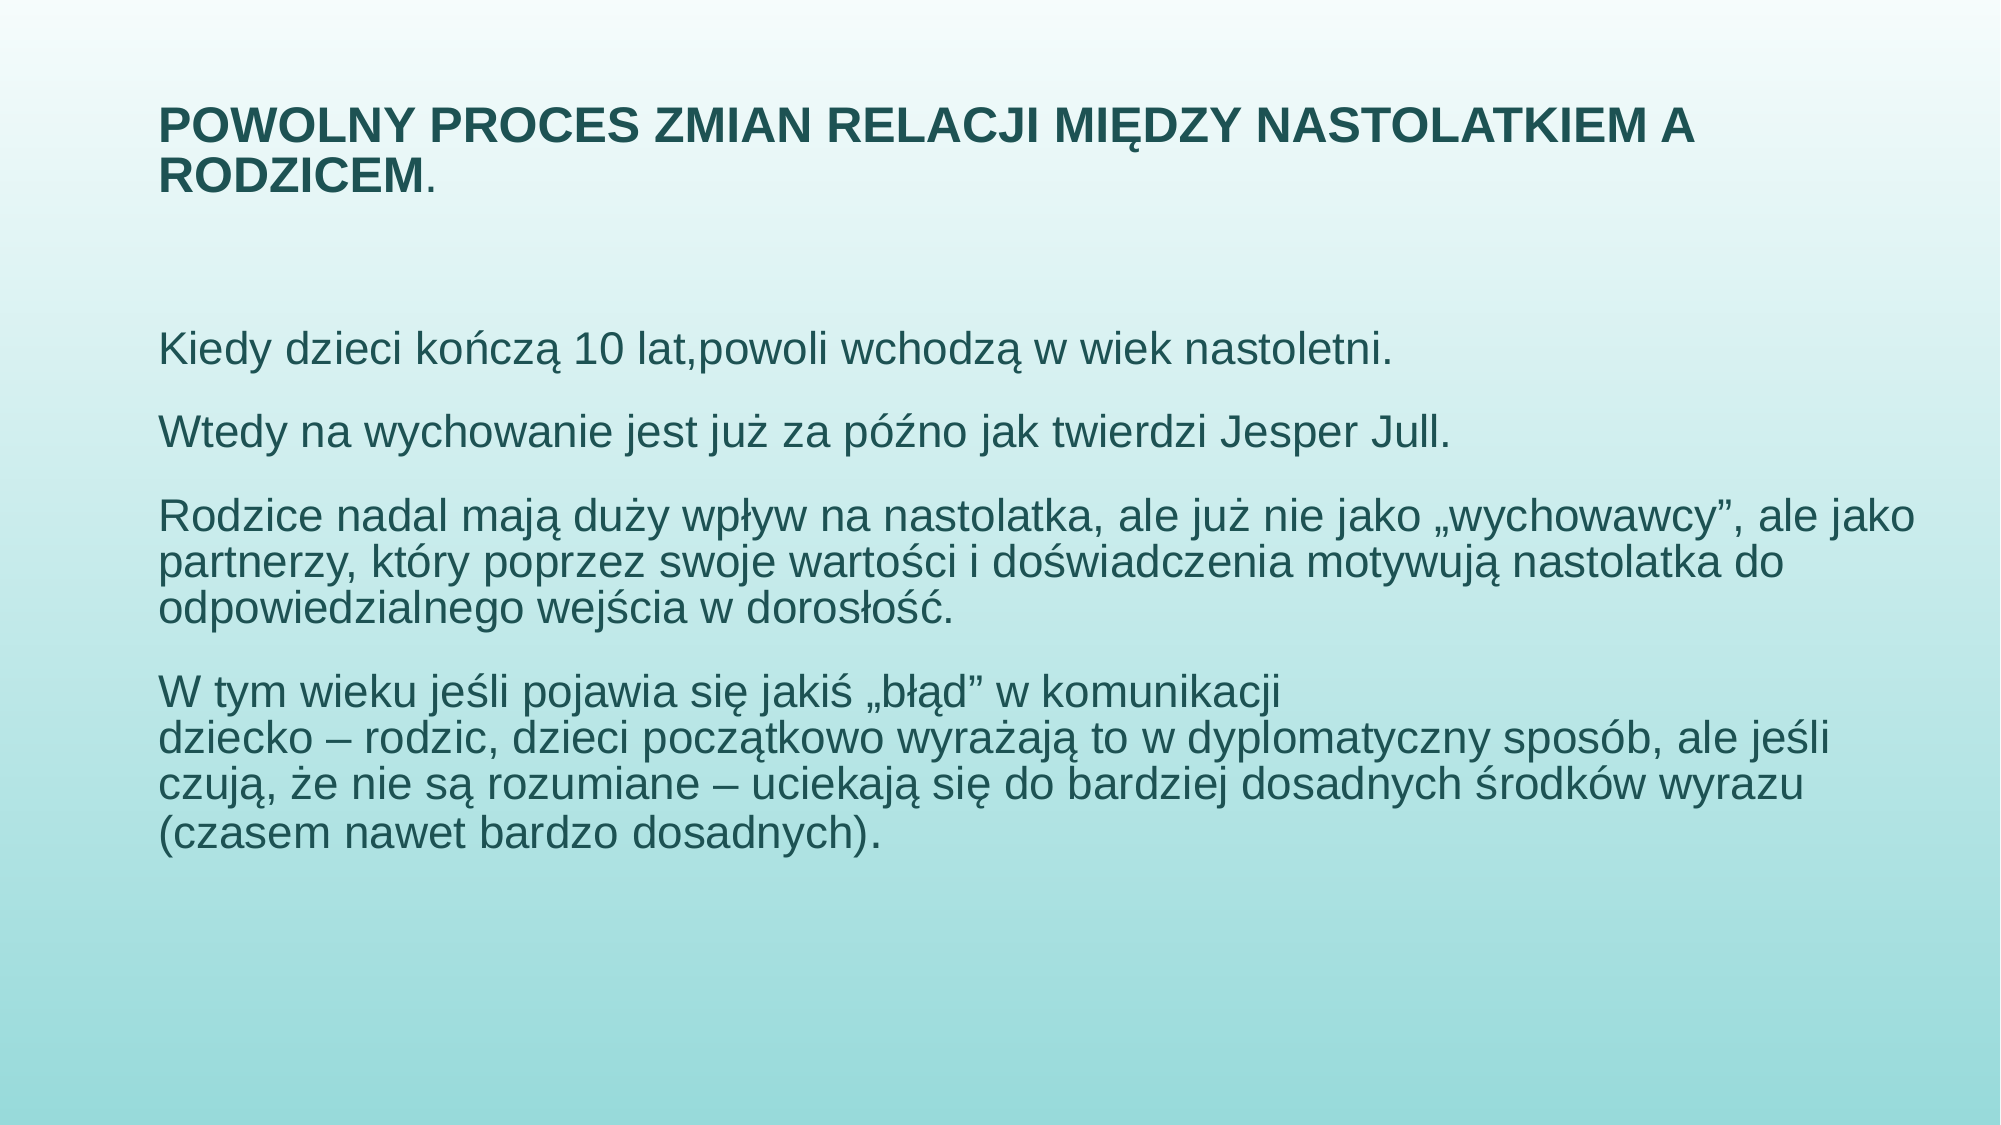

# POWOLNY PROCES ZMIAN RELACJI MIĘDZY NASTOLATKIEM A RODZICEM.
Kiedy dzieci kończą 10 lat,powoli wchodzą w wiek nastoletni.
Wtedy na wychowanie jest już za późno jak twierdzi Jesper Jull.
Rodzice nadal mają duży wpływ na nastolatka, ale już nie jako „wychowawcy”, ale jako partnerzy, który poprzez swoje wartości i doświadczenia motywują nastolatka do odpowiedzialnego wejścia w dorosłość.
W tym wieku jeśli pojawia się jakiś „błąd” w komunikacji
dziecko – rodzic, dzieci początkowo wyrażają to w dyplomatyczny sposób, ale jeśli czują, że nie są rozumiane – uciekają się do bardziej dosadnych środków wyrazu (czasem nawet bardzo dosadnych).